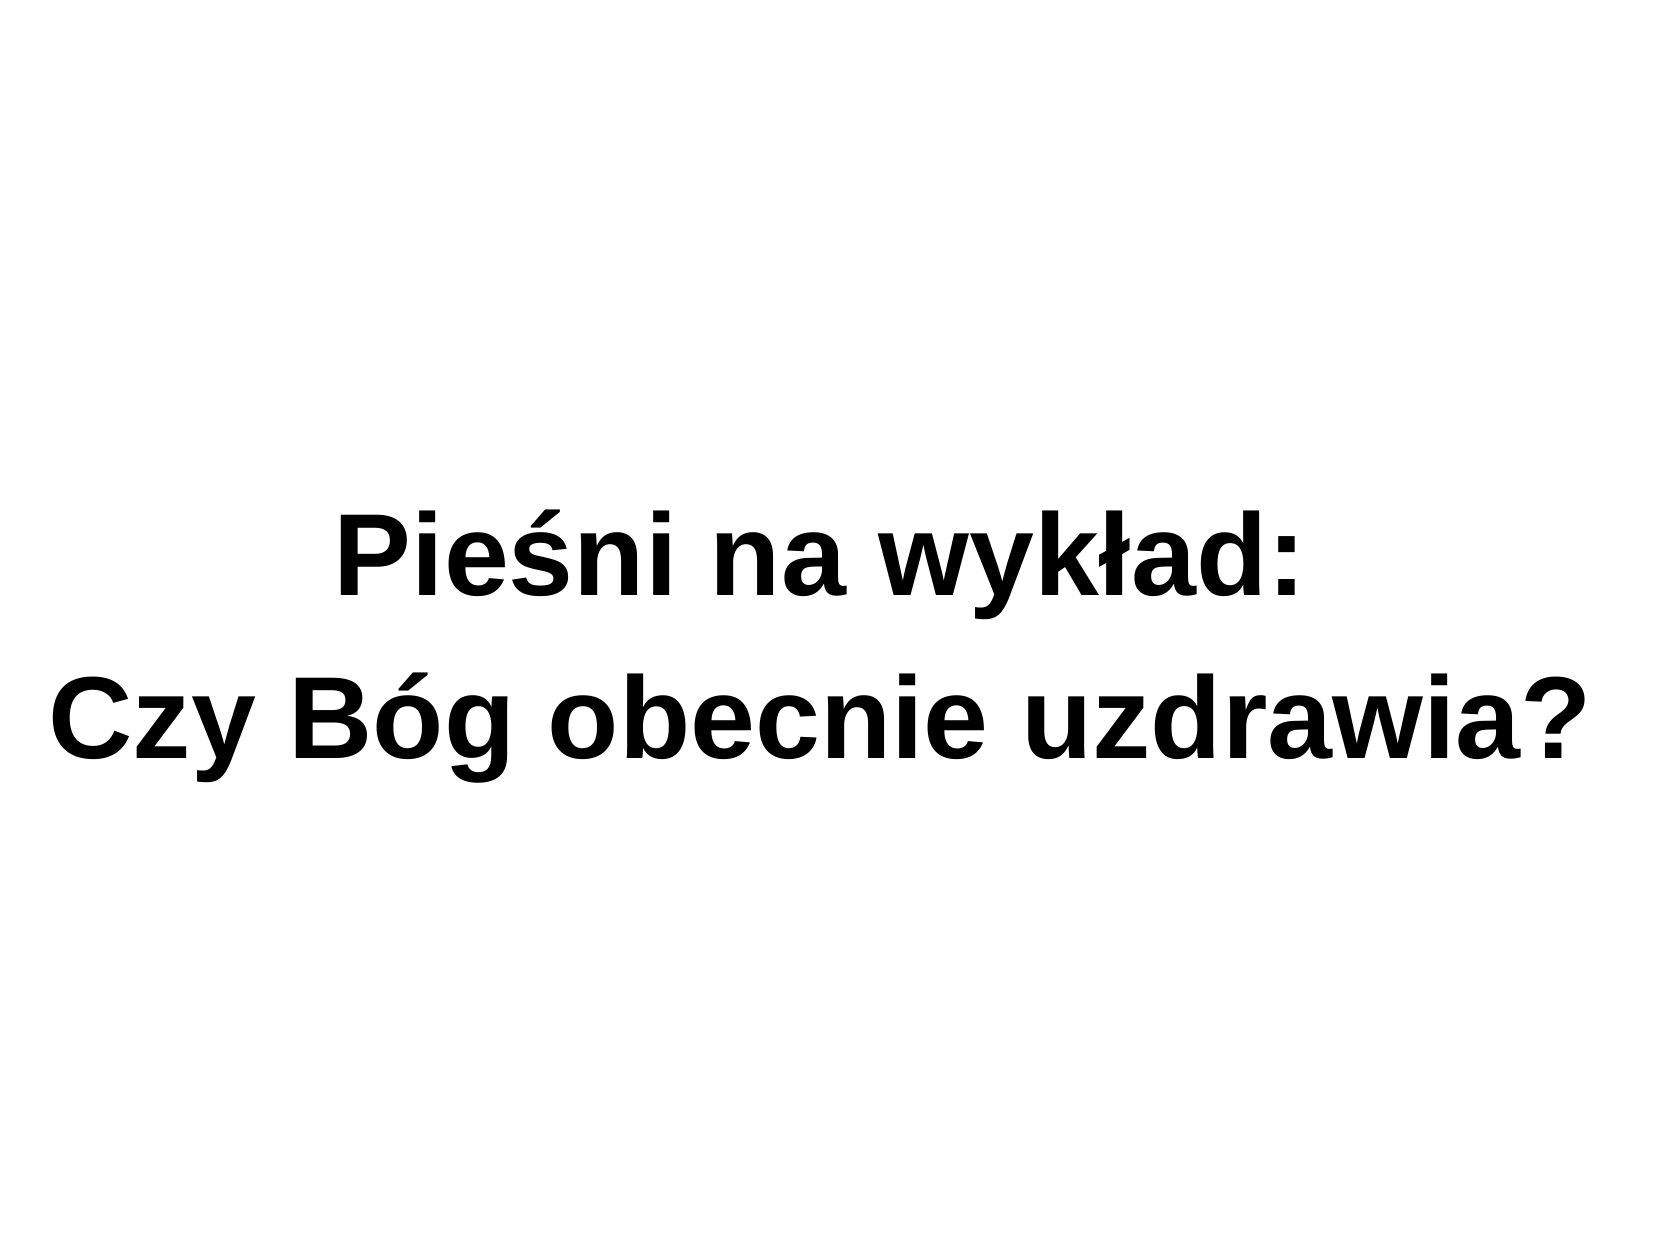

# Pieśni na wykład:
Czy Bóg obecnie uzdrawia?